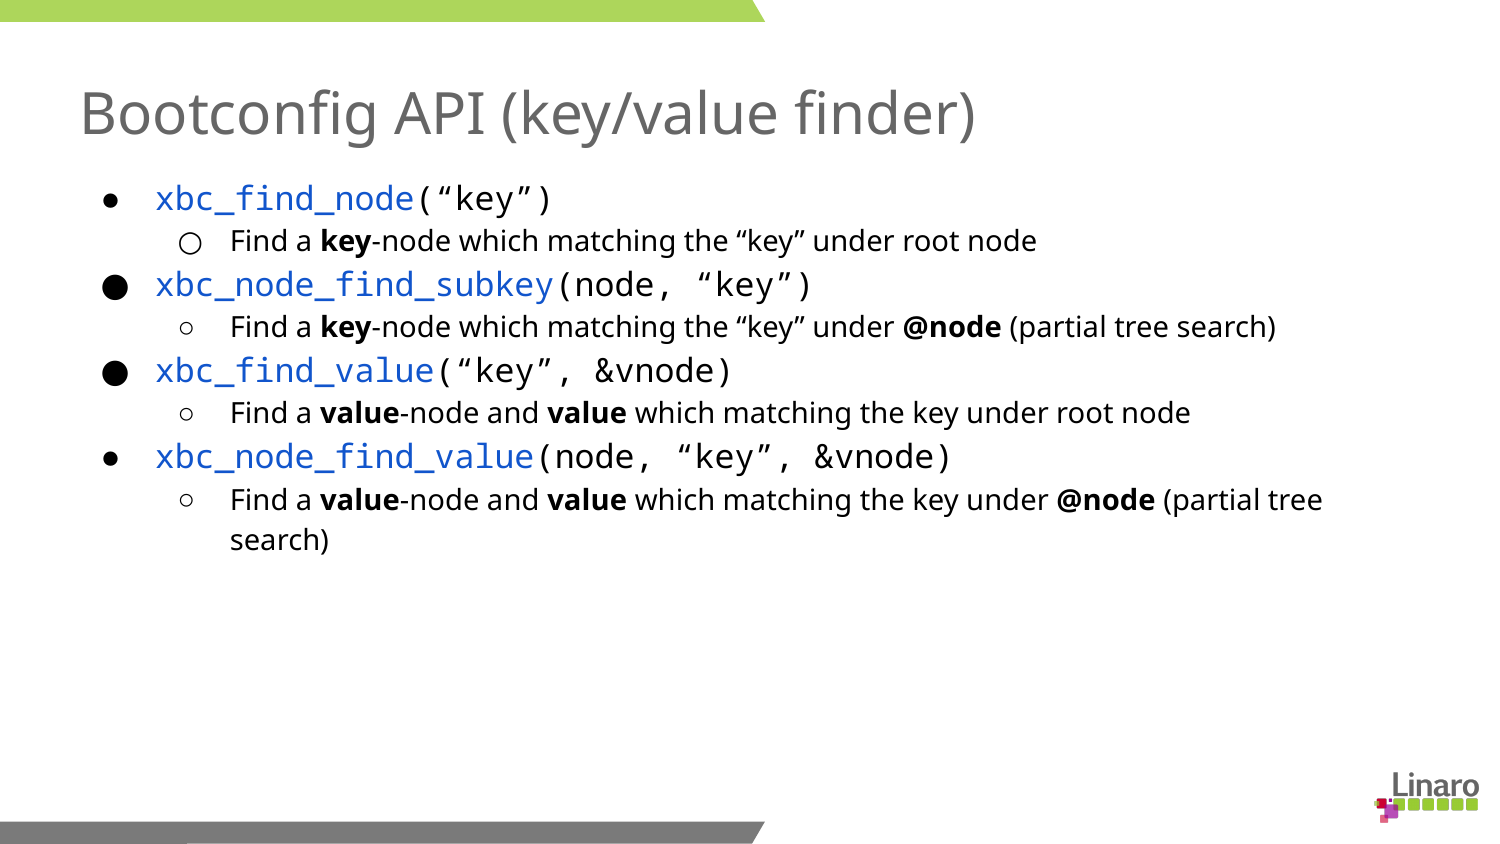

# Bootconfig API (key/value finder)
xbc_find_node(“key”)
Find a key-node which matching the “key” under root node
xbc_node_find_subkey(node, “key”)
Find a key-node which matching the “key” under @node (partial tree search)
xbc_find_value(“key”, &vnode)
Find a value-node and value which matching the key under root node
xbc_node_find_value(node, “key”, &vnode)
Find a value-node and value which matching the key under @node (partial tree search)